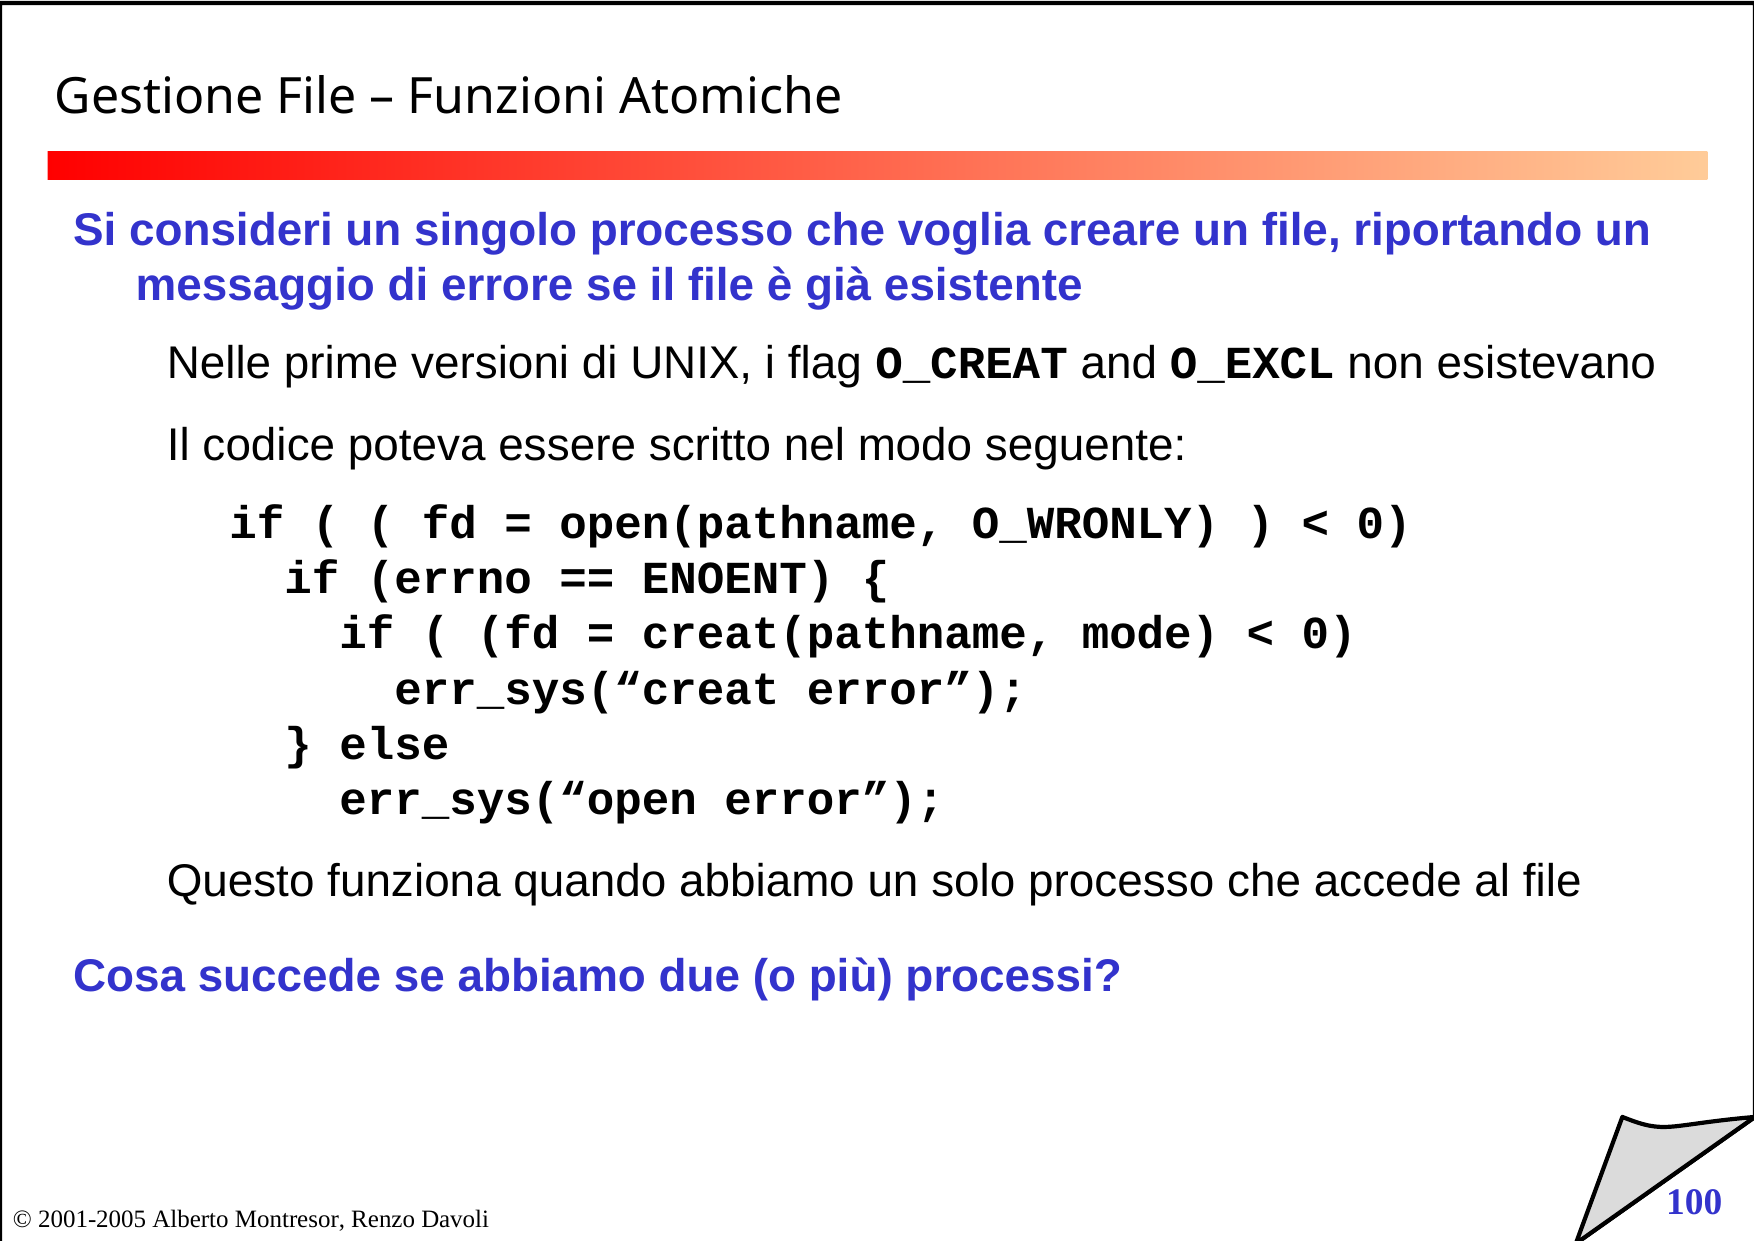

# Gestione File – Funzioni Atomiche
Si consideri un singolo processo che voglia creare un file, riportando un messaggio di errore se il file è già esistente
Nelle prime versioni di UNIX, i flag O_CREAT and O_EXCL non esistevano
Il codice poteva essere scritto nel modo seguente:
	if ( ( fd = open(pathname, O_WRONLY) ) < 0)
 if (errno == ENOENT) {
 if ( (fd = creat(pathname, mode) < 0)
 err_sys(“creat error”);
 } else
 err_sys(“open error”);
Questo funziona quando abbiamo un solo processo che accede al file
Cosa succede se abbiamo due (o più) processi?